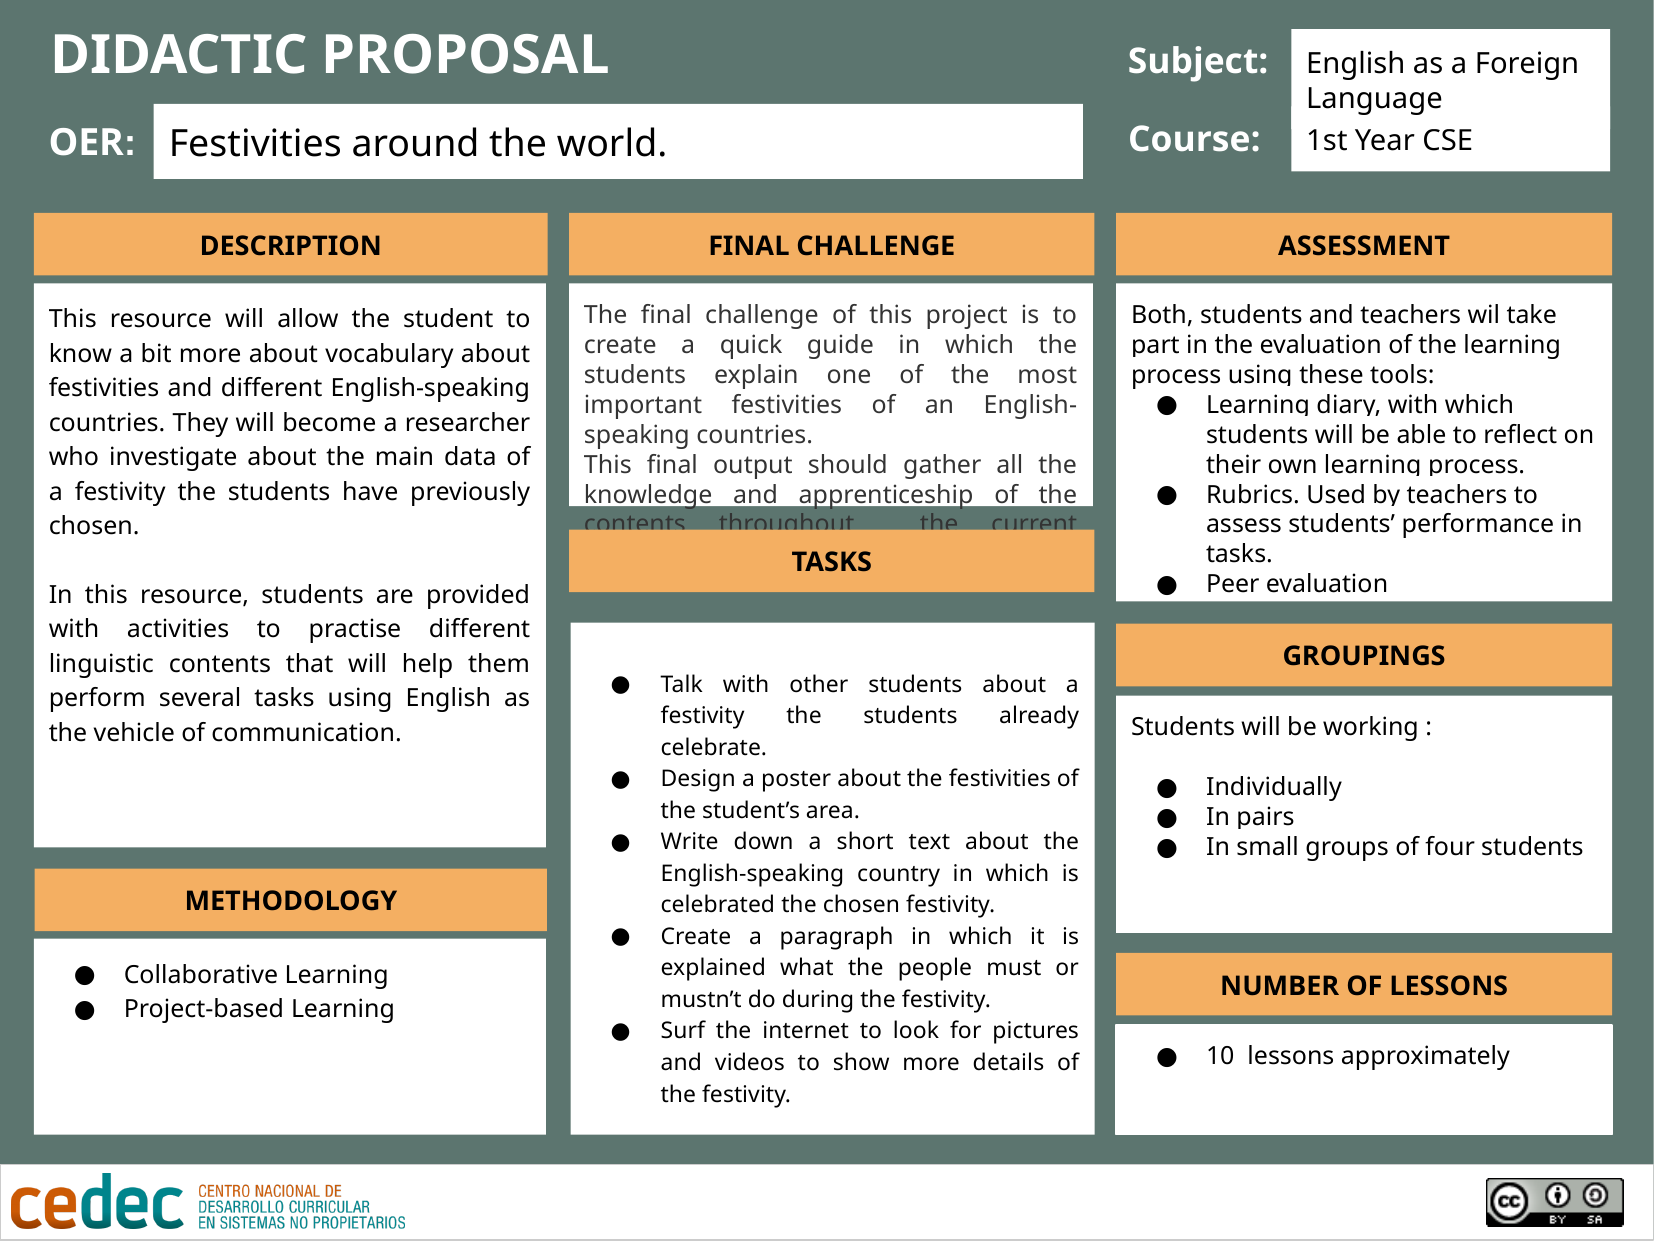

DIDACTIC PROPOSAL
English as a Foreign Language
Subject:
Festivities around the world.
1st Year CSE
Course:
OER:
DESCRIPTION
FINAL CHALLENGE
ASSESSMENT
This resource will allow the student to know a bit more about vocabulary about festivities and different English-speaking countries. They will become a researcher who investigate about the main data of a festivity the students have previously chosen.
In this resource, students are provided with activities to practise different linguistic contents that will help them perform several tasks using English as the vehicle of communication.
The final challenge of this project is to create a quick guide in which the students explain one of the most important festivities of an English-speaking countries.
This final output should gather all the knowledge and apprenticeship of the contents throughout the current resource.
Both, students and teachers wil take part in the evaluation of the learning process using these tools:
Learning diary, with which students will be able to reflect on their own learning process.
Rubrics. Used by teachers to assess students’ performance in tasks.
Peer evaluation
TASKS
Talk with other students about a festivity the students already celebrate.
Design a poster about the festivities of the student’s area.
Write down a short text about the English-speaking country in which is celebrated the chosen festivity.
Create a paragraph in which it is explained what the people must or mustn’t do during the festivity.
Surf the internet to look for pictures and videos to show more details of the festivity.
GROUPINGS
Students will be working :
Individually
In pairs
In small groups of four students
METHODOLOGY
Collaborative Learning
Project-based Learning
NUMBER OF LESSONS
10 lessons approximately